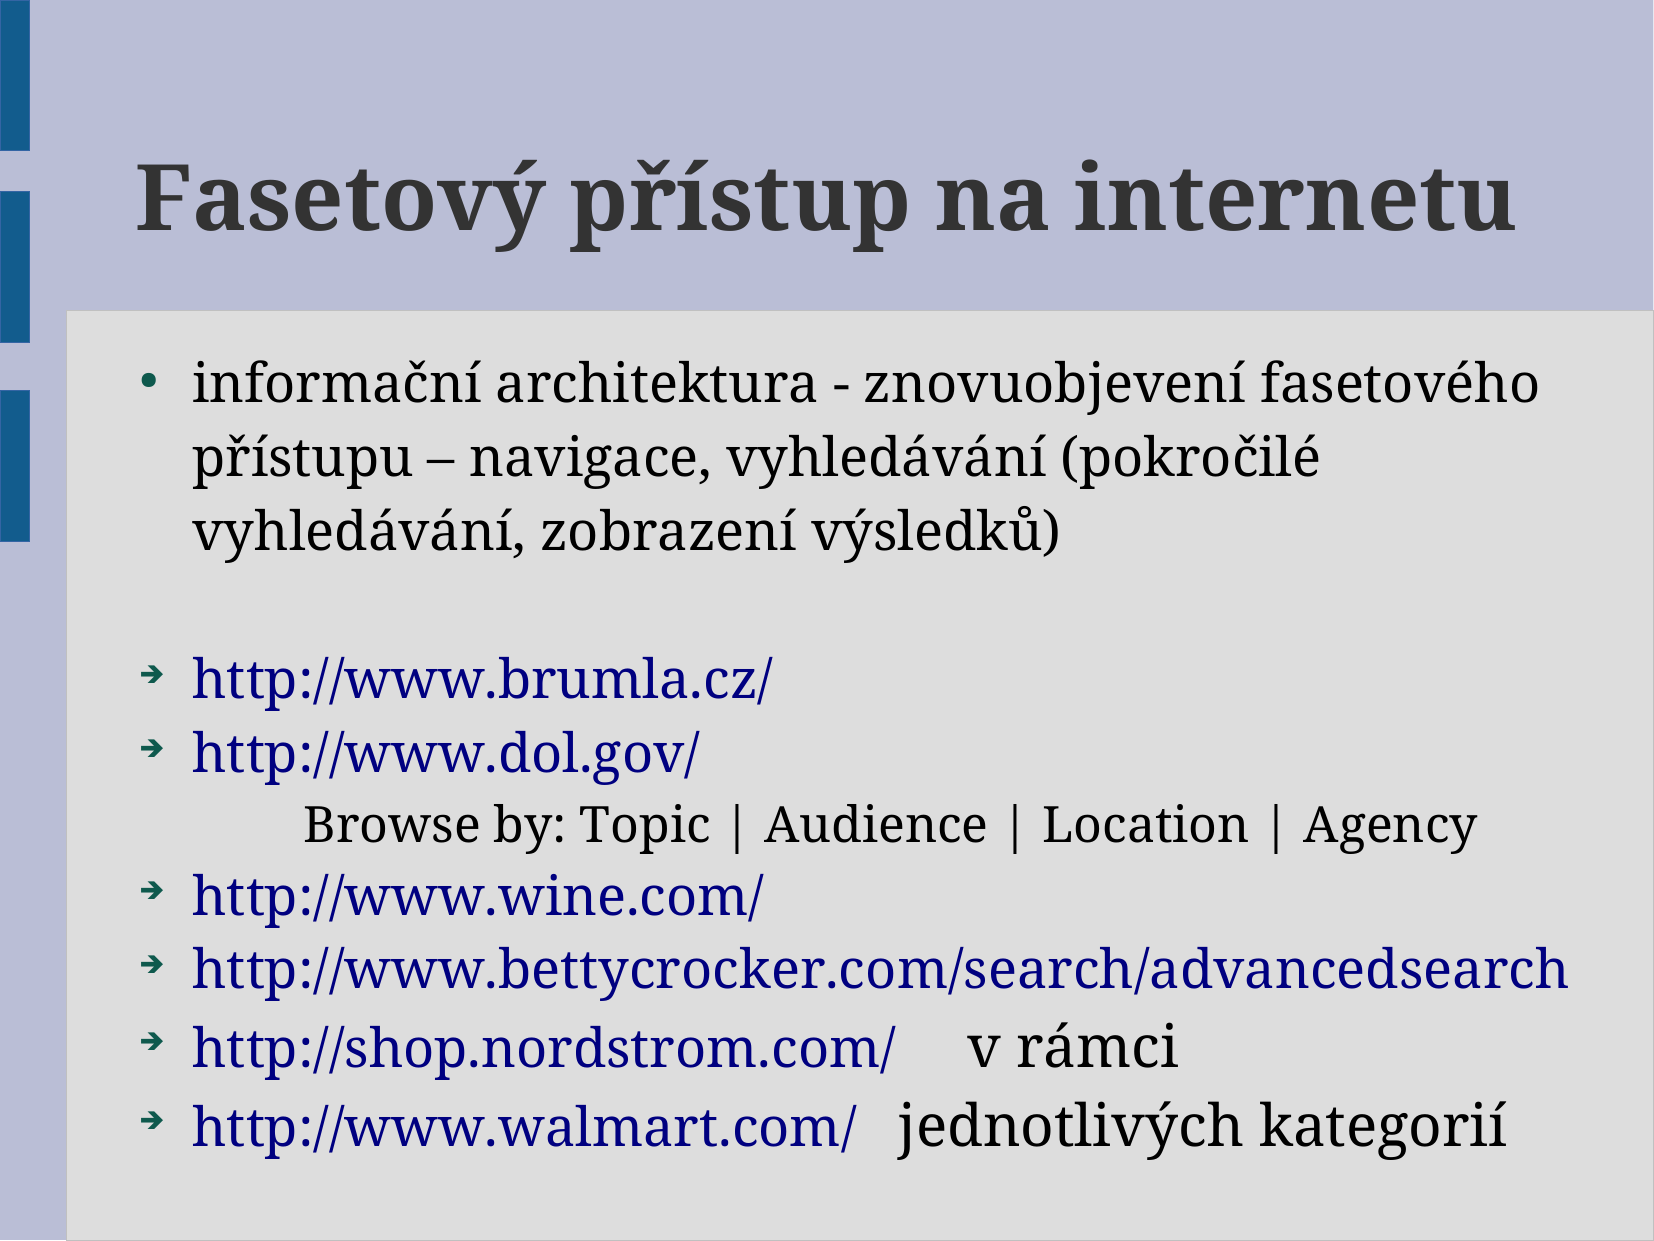

# Fasetový přístup na internetu
informační architektura - znovuobjevení fasetového přístupu – navigace, vyhledávání (pokročilé vyhledávání, zobrazení výsledků)
http://www.brumla.cz/
http://www.dol.gov/
 Browse by: Topic | Audience | Location | Agency
http://www.wine.com/
http://www.bettycrocker.com/search/advancedsearch
http://shop.nordstrom.com/ v rámci
http://www.walmart.com/ jednotlivých kategorií